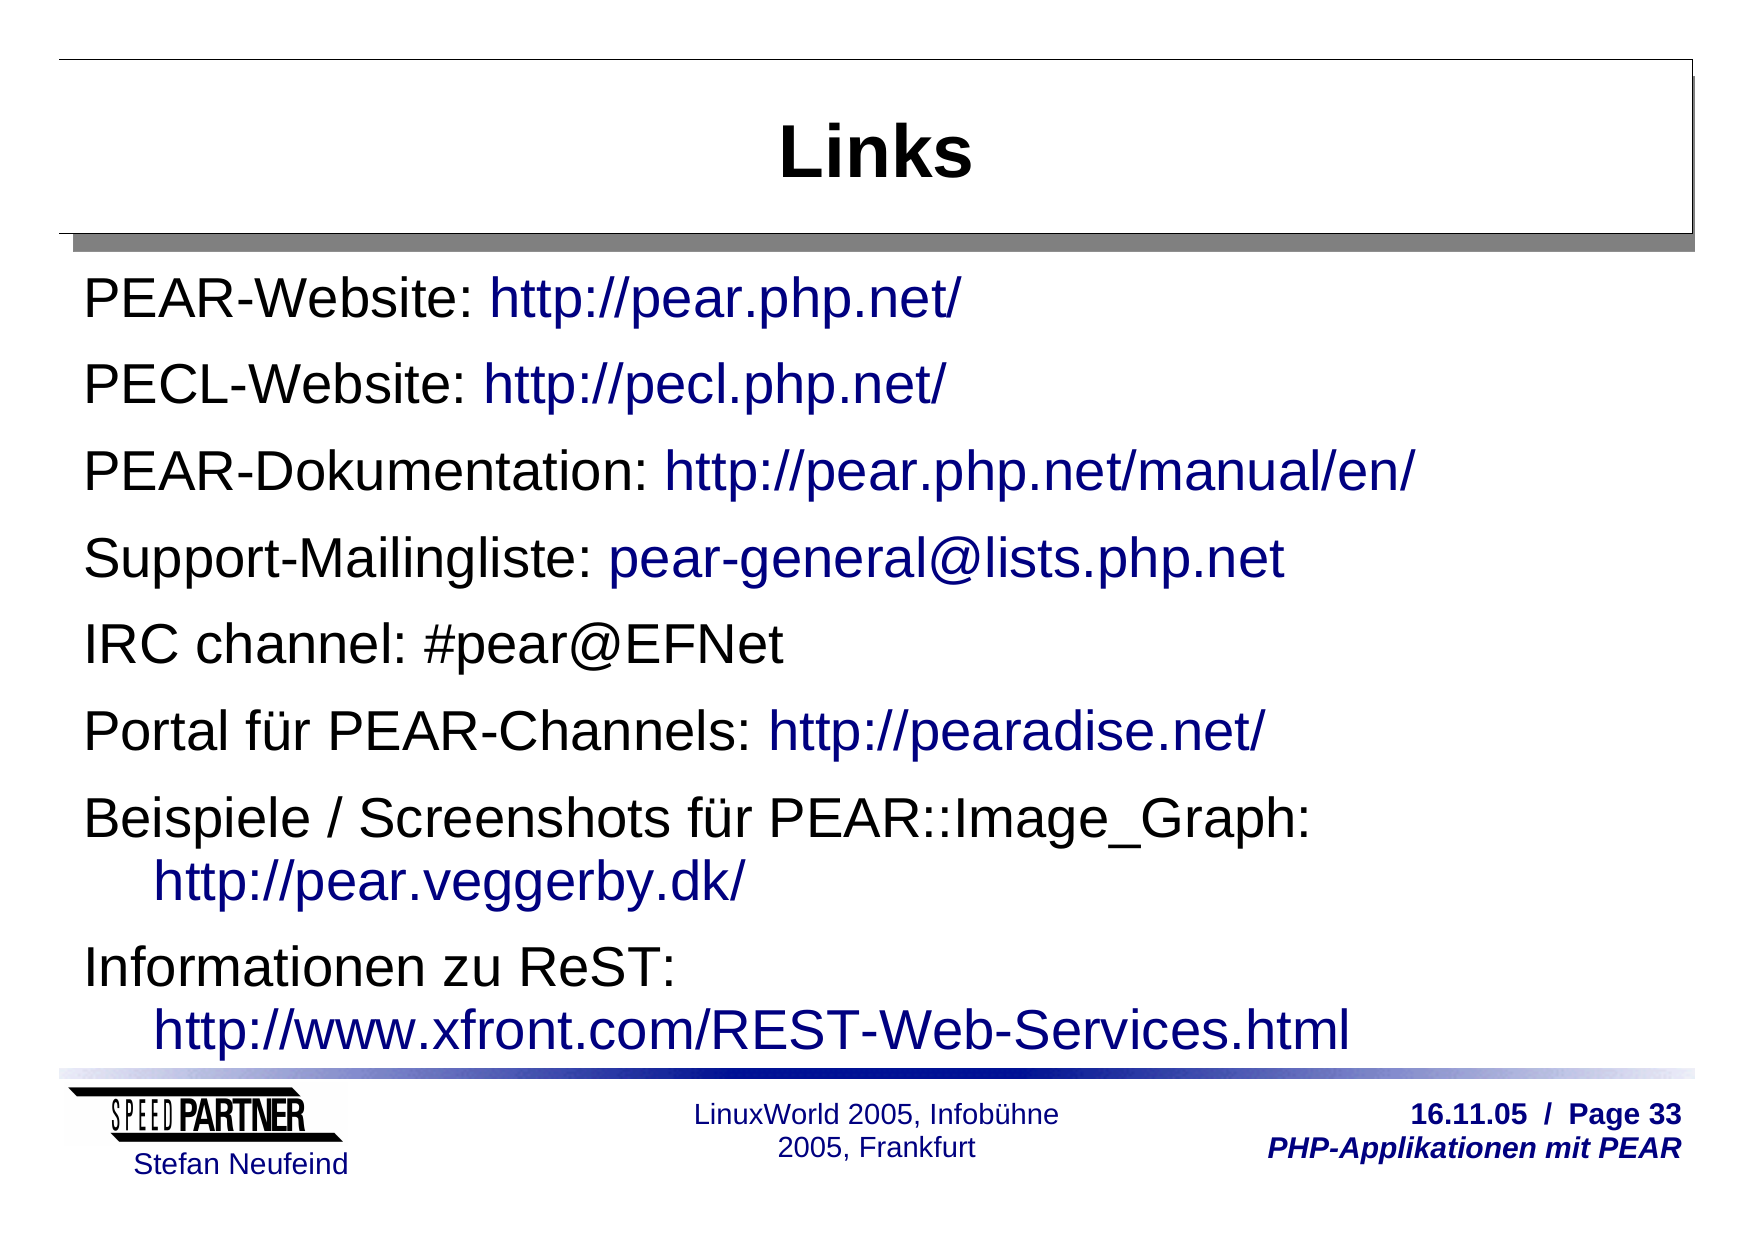

# Links
PEAR-Website: http://pear.php.net/
PECL-Website: http://pecl.php.net/
PEAR-Dokumentation: http://pear.php.net/manual/en/
Support-Mailingliste: pear-general@lists.php.net
IRC channel: #pear@EFNet
Portal für PEAR-Channels: http://pearadise.net/
Beispiele / Screenshots für PEAR::Image_Graph:
http://pear.veggerby.dk/
Informationen zu ReST:
http://www.xfront.com/REST-Web-Services.html